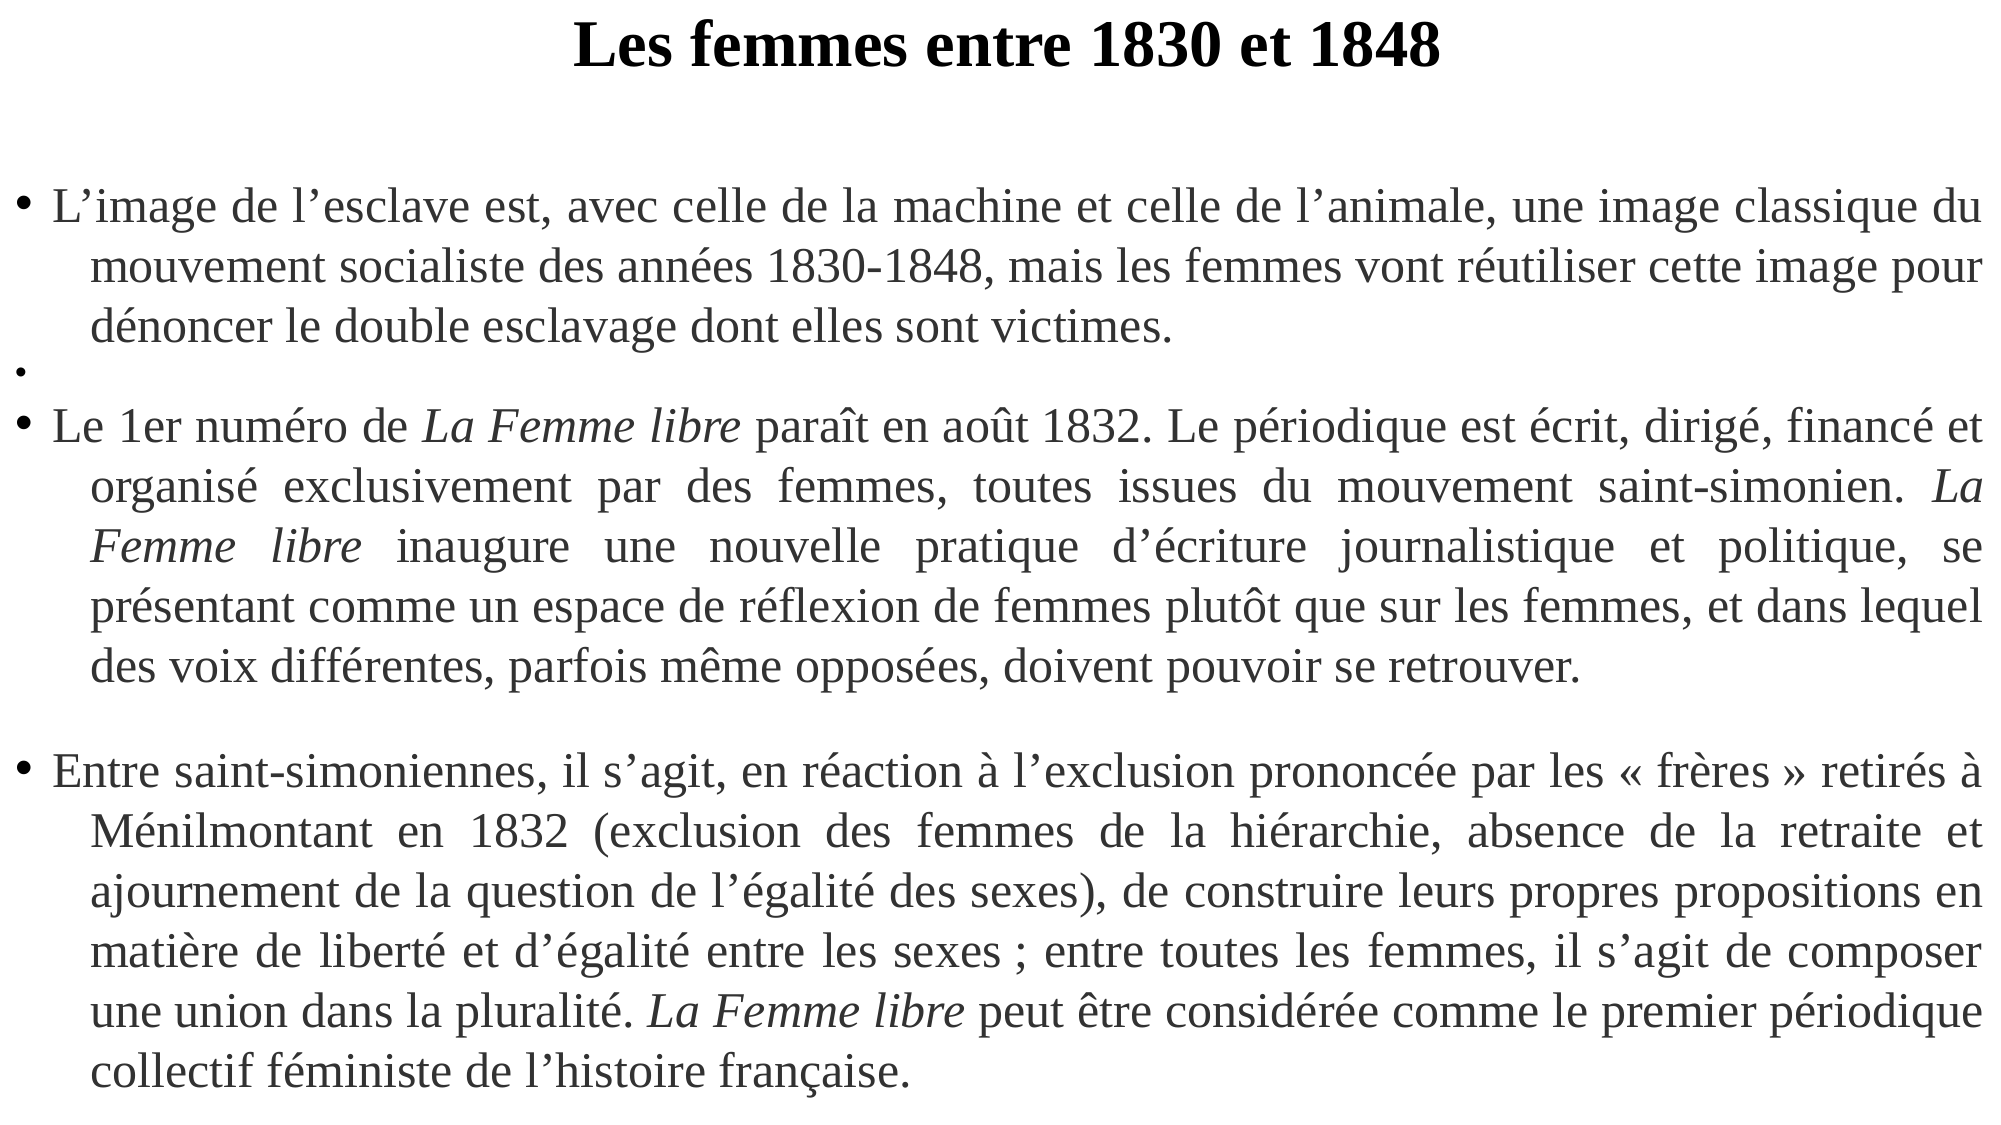

# Les femmes entre 1830 et 1848
L’image de l’esclave est, avec celle de la machine et celle de l’animale, une image classique du mouvement socialiste des années 1830-1848, mais les femmes vont réutiliser cette image pour dénoncer le double esclavage dont elles sont victimes.
Le 1er numéro de La Femme libre paraît en août 1832. Le périodique est écrit, dirigé, financé et organisé exclusivement par des femmes, toutes issues du mouvement saint-simonien. La Femme libre inaugure une nouvelle pratique d’écriture journalistique et politique, se présentant comme un espace de réflexion de femmes plutôt que sur les femmes, et dans lequel des voix différentes, parfois même opposées, doivent pouvoir se retrouver.
Entre saint-simoniennes, il s’agit, en réaction à l’exclusion prononcée par les « frères » retirés à Ménilmontant en 1832 (exclusion des femmes de la hiérarchie, absence de la retraite et ajournement de la question de l’égalité des sexes), de construire leurs propres propositions en matière de liberté et d’égalité entre les sexes ; entre toutes les femmes, il s’agit de composer une union dans la pluralité. La Femme libre peut être considérée comme le premier périodique collectif féministe de l’histoire française.